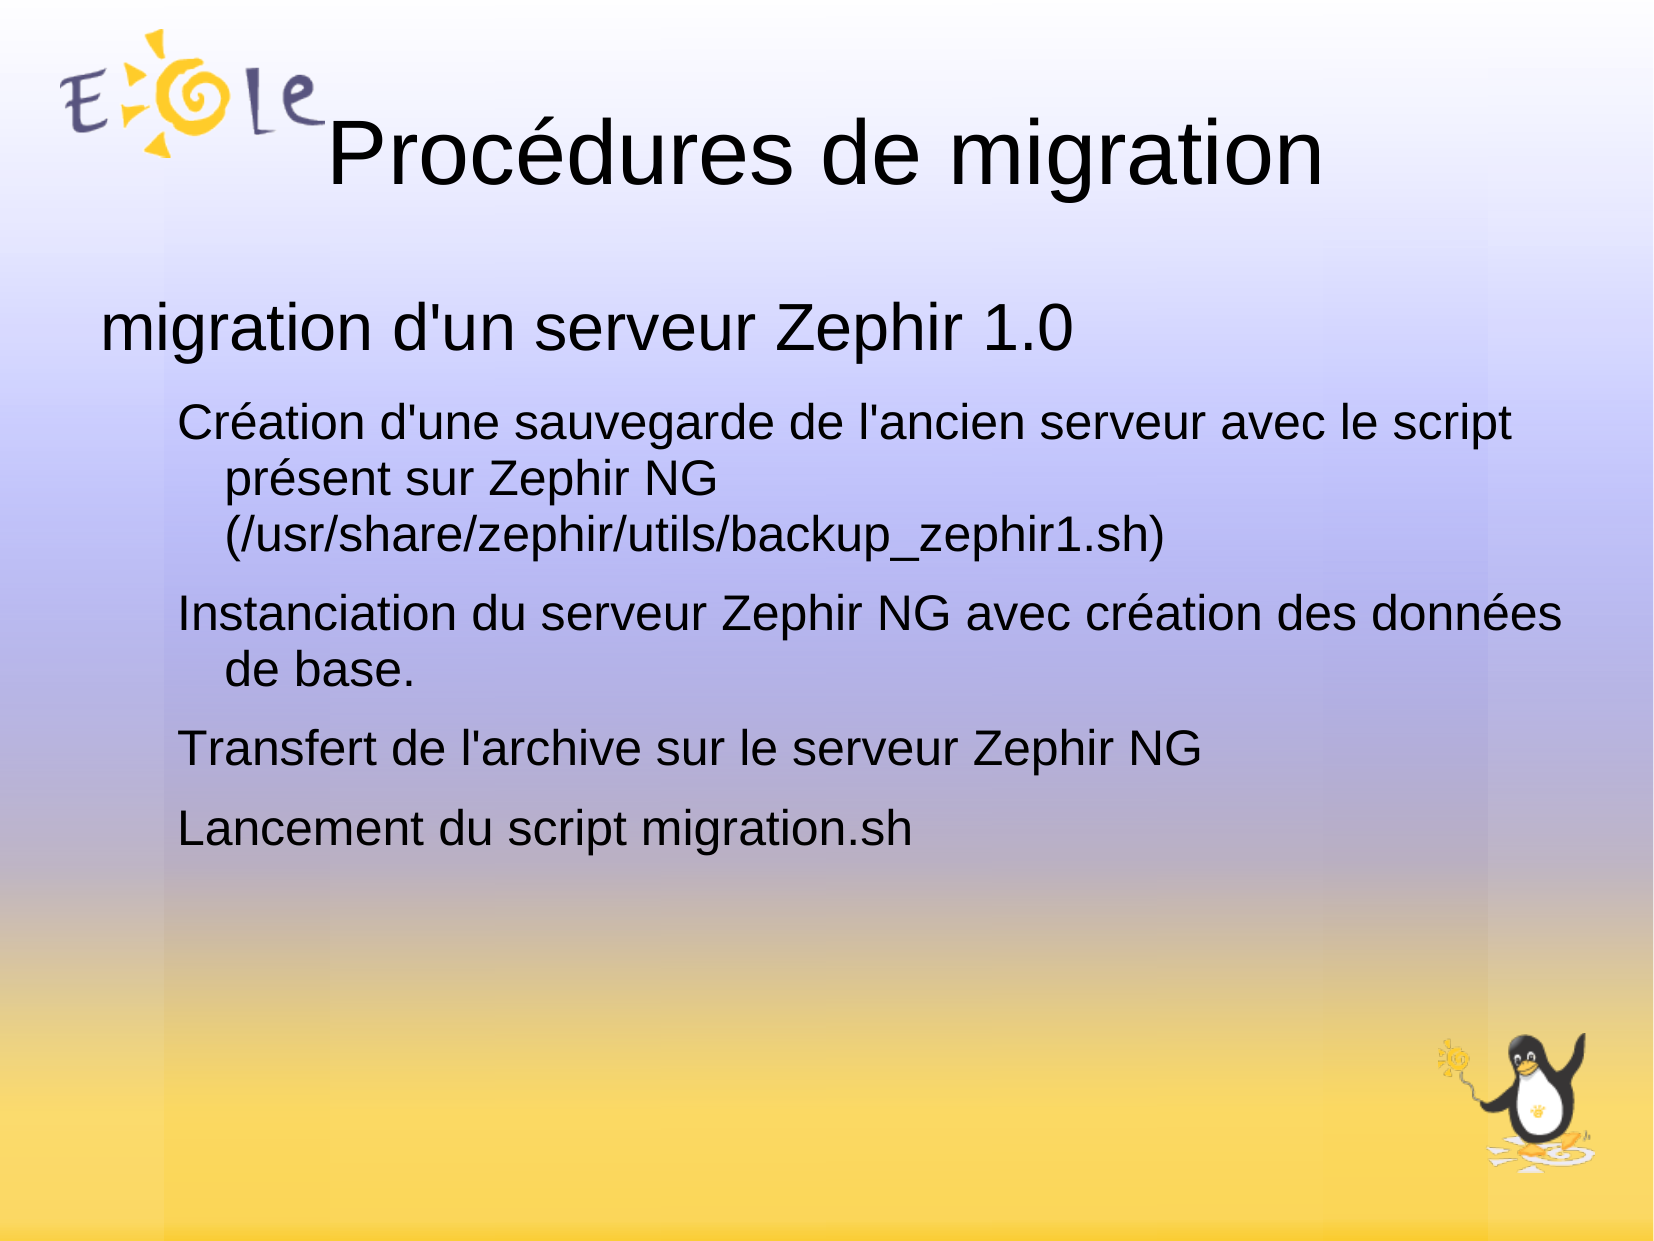

# Procédures de migration
migration d'un serveur Zephir 1.0
Création d'une sauvegarde de l'ancien serveur avec le script présent sur Zephir NG (/usr/share/zephir/utils/backup_zephir1.sh)
Instanciation du serveur Zephir NG avec création des données de base.
Transfert de l'archive sur le serveur Zephir NG
Lancement du script migration.sh